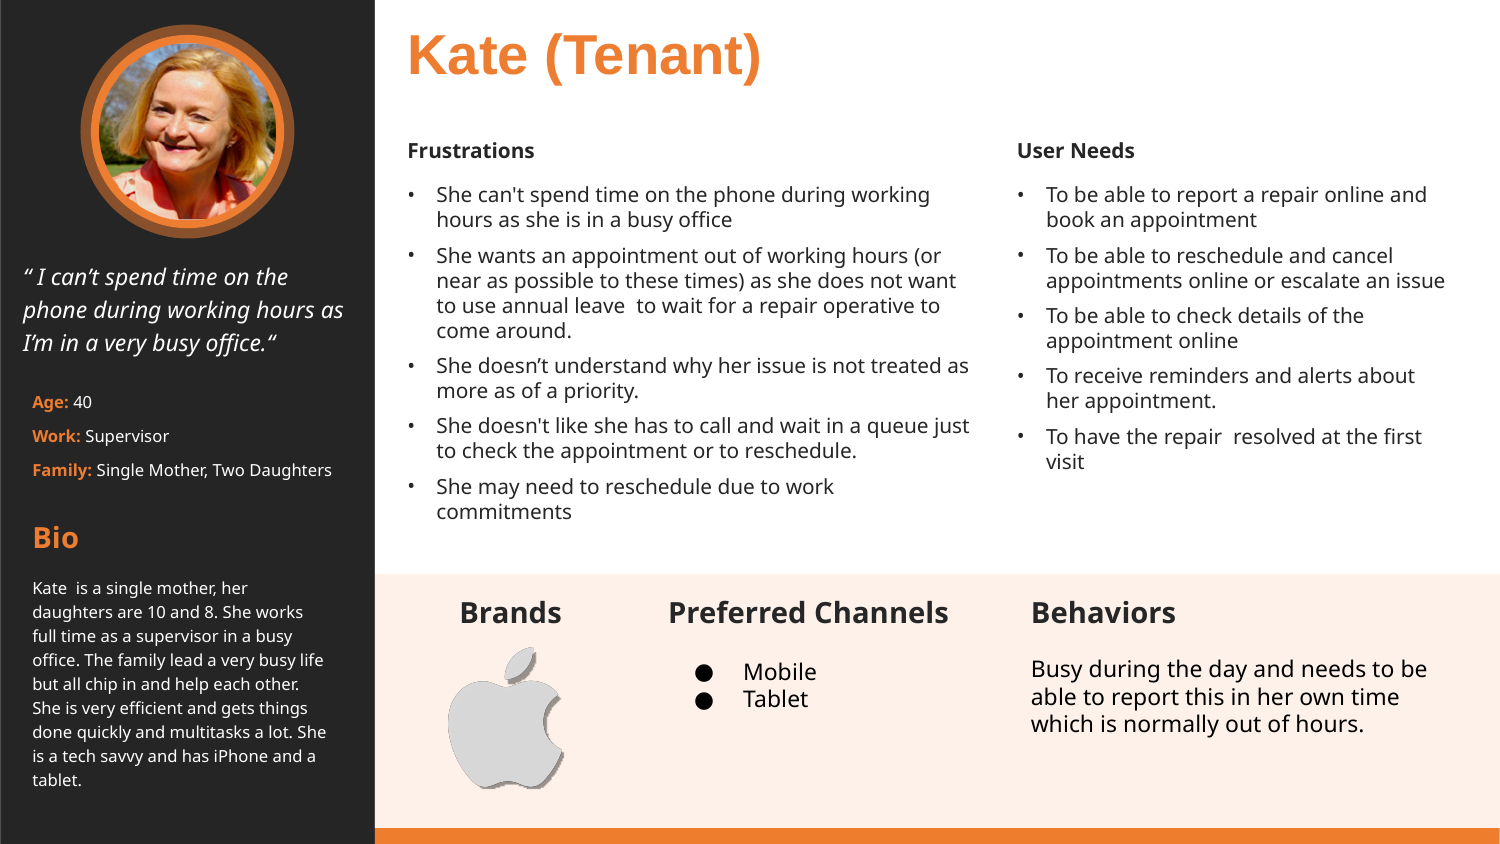

Kate (Tenant)
User Needs
To be able to report a repair online and book an appointment
To be able to reschedule and cancel appointments online or escalate an issue
To be able to check details of the appointment online
To receive reminders and alerts about her appointment.
To have the repair resolved at the first visit
# Frustrations
She can't spend time on the phone during working hours as she is in a busy office
She wants an appointment out of working hours (or near as possible to these times) as she does not want to use annual leave to wait for a repair operative to come around.
She doesn’t understand why her issue is not treated as more as of a priority.
She doesn't like she has to call and wait in a queue just to check the appointment or to reschedule.
She may need to reschedule due to work commitments
“ I can’t spend time on the phone during working hours as I’m in a very busy office.“
Age: 40
Work: Supervisor
Family: Single Mother, Two Daughters
Bio
Kate is a single mother, her daughters are 10 and 8. She works full time as a supervisor in a busy office. The family lead a very busy life but all chip in and help each other. She is very efficient and gets things done quickly and multitasks a lot. She is a tech savvy and has iPhone and a tablet.
Brands
Preferred Channels
Mobile
Tablet
Behaviors
Busy during the day and needs to be able to report this in her own time which is normally out of hours.